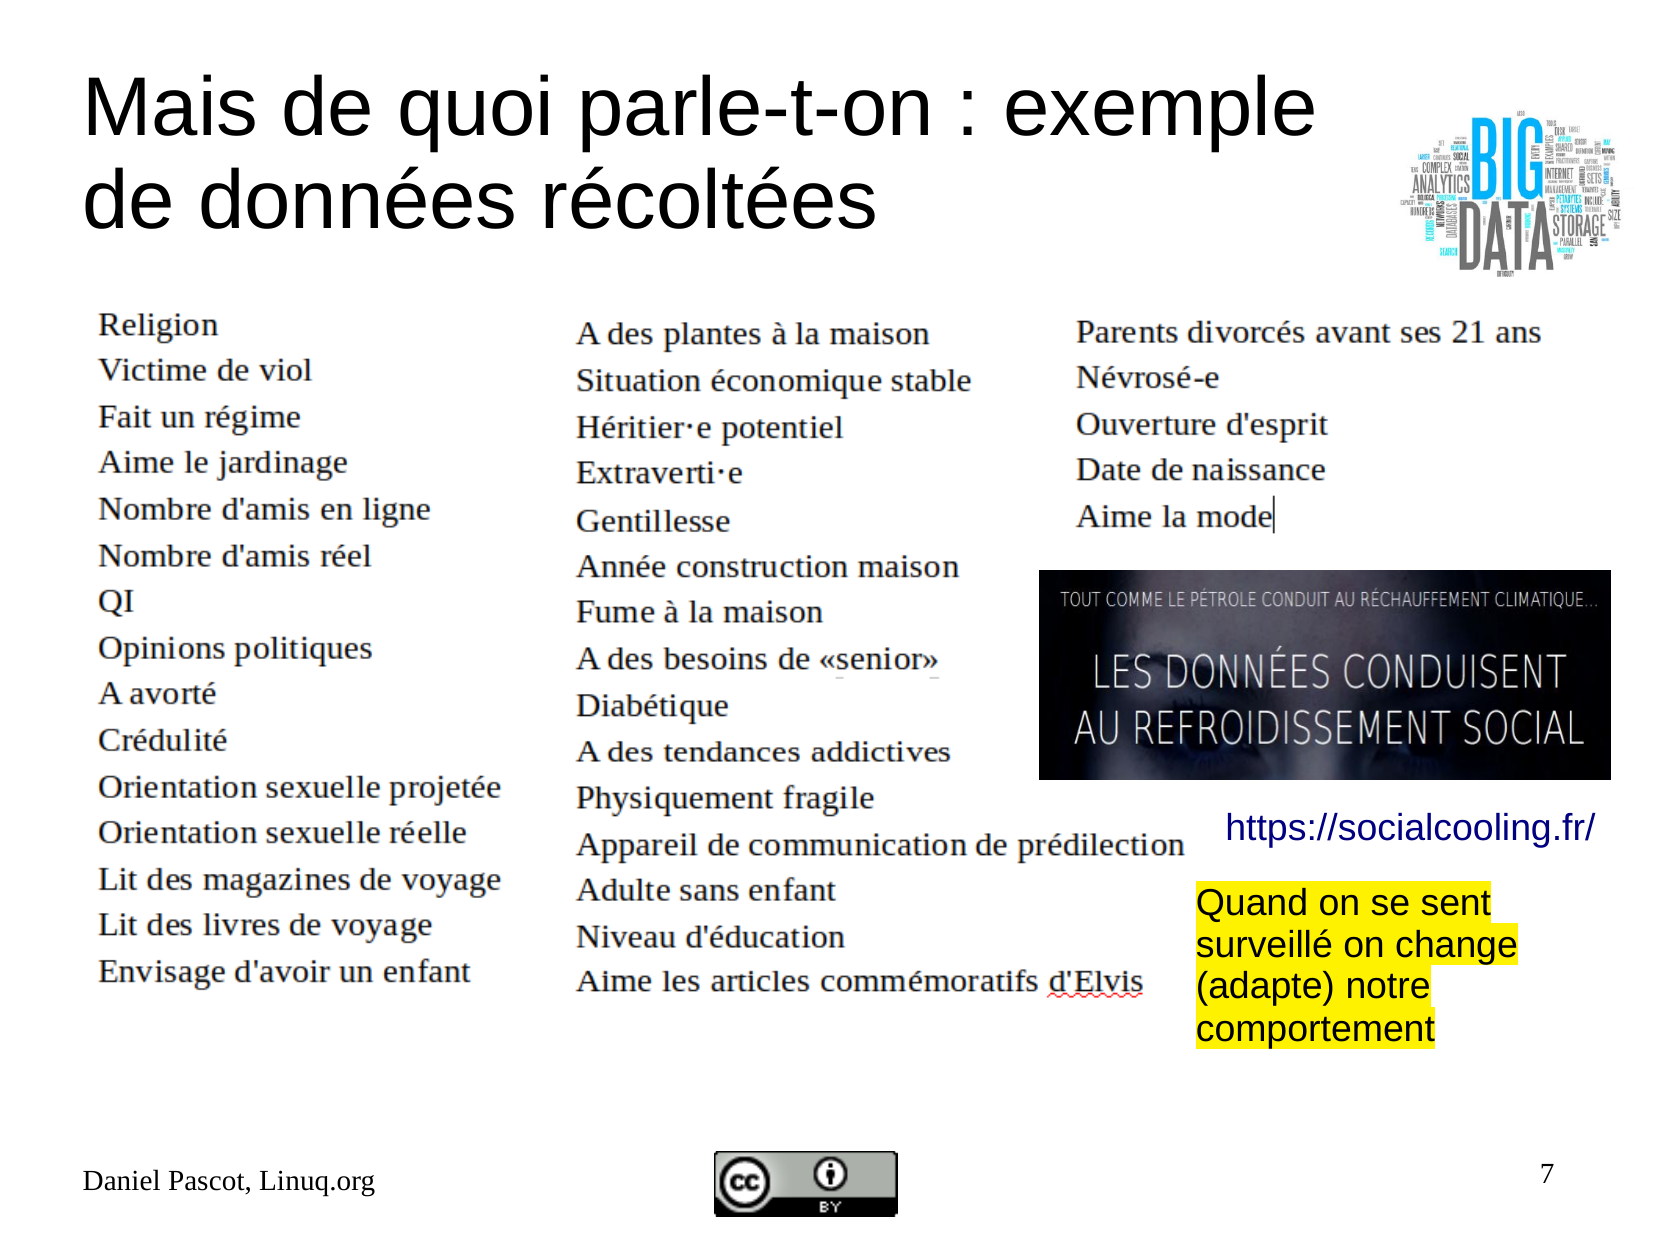

# Mais de quoi parle-t-on : exemple de données récoltées
https://socialcooling.fr/
Quand on se sent surveillé on change (adapte) notre comportement
7
15-08- 2018